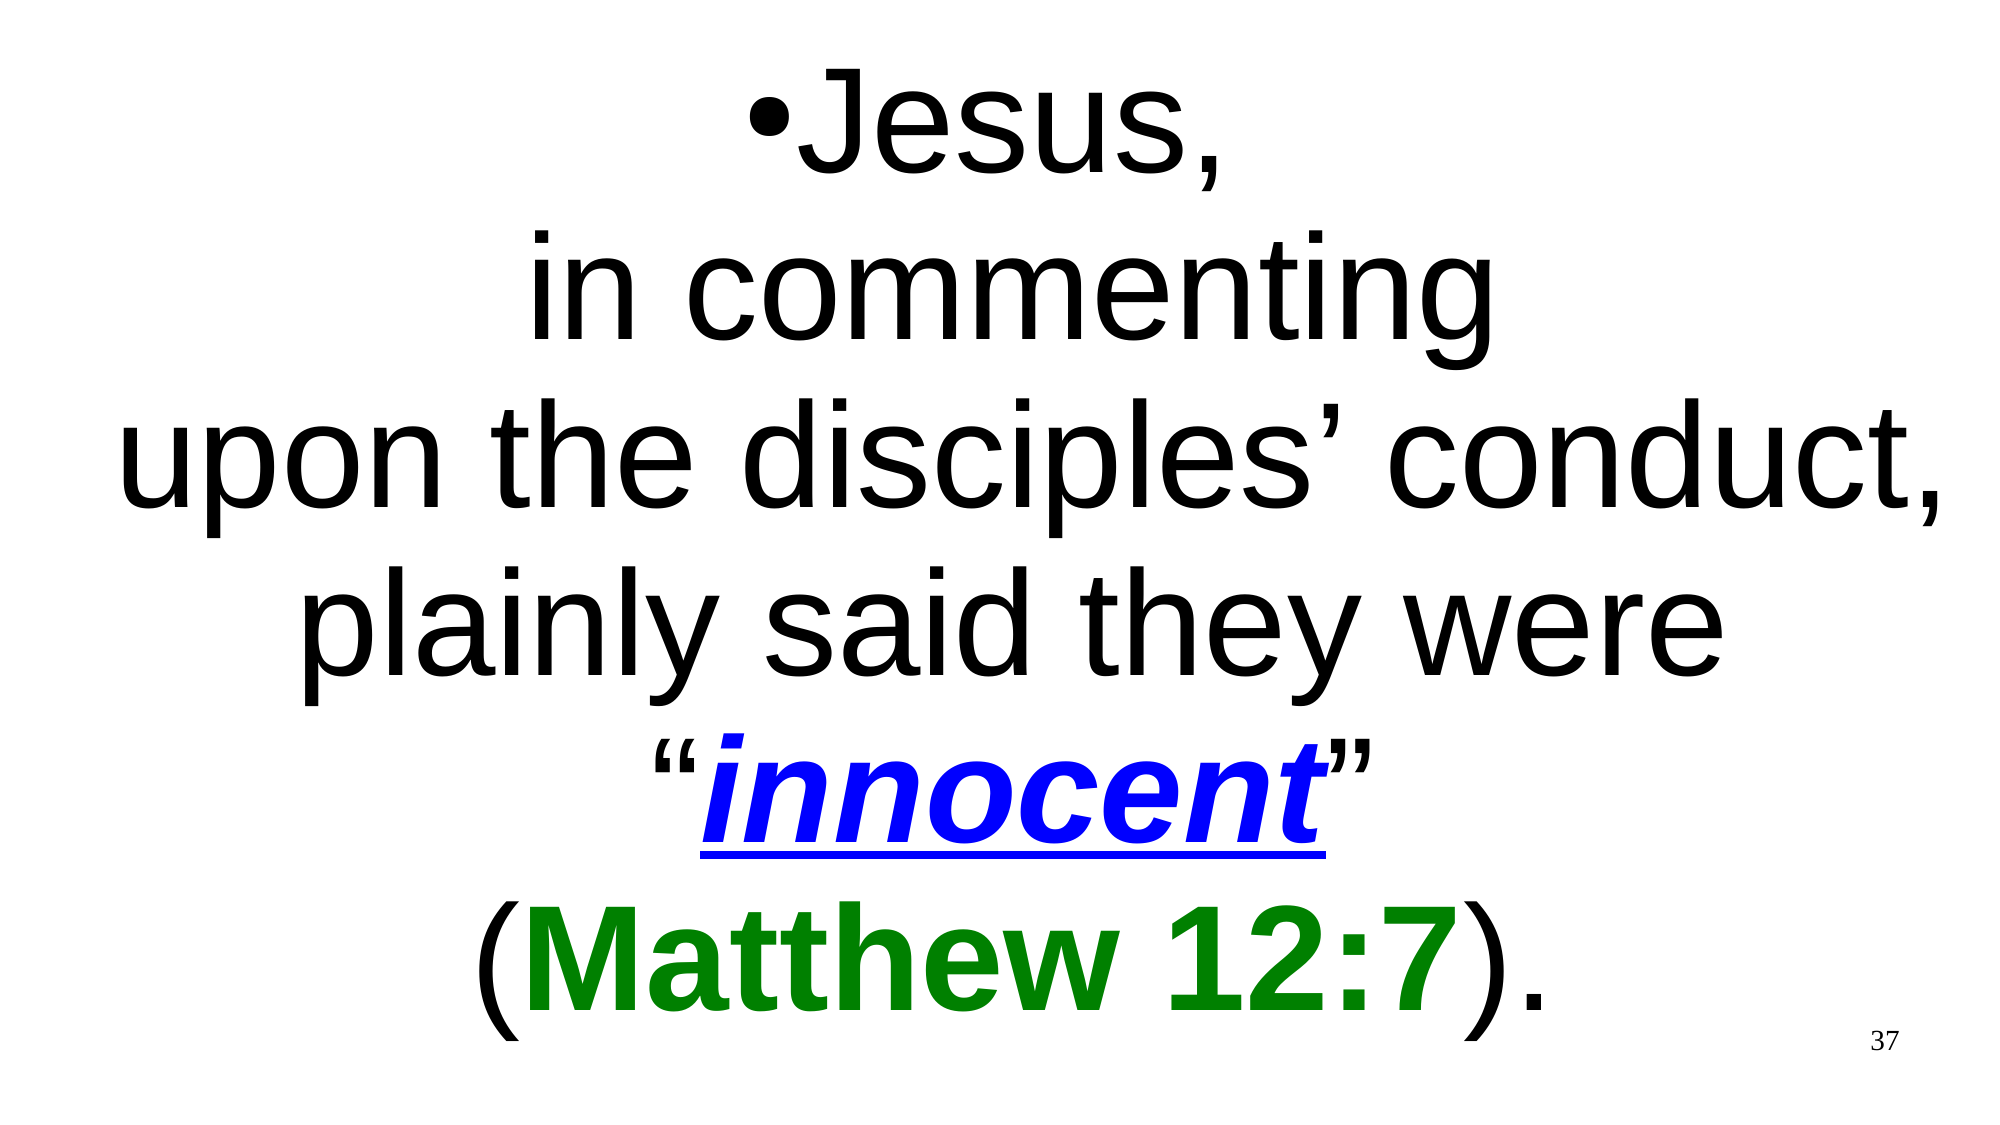

# Jesus, in commenting upon the disciples’ conduct, plainly said they were “innocent” (Matthew 12:7).
37